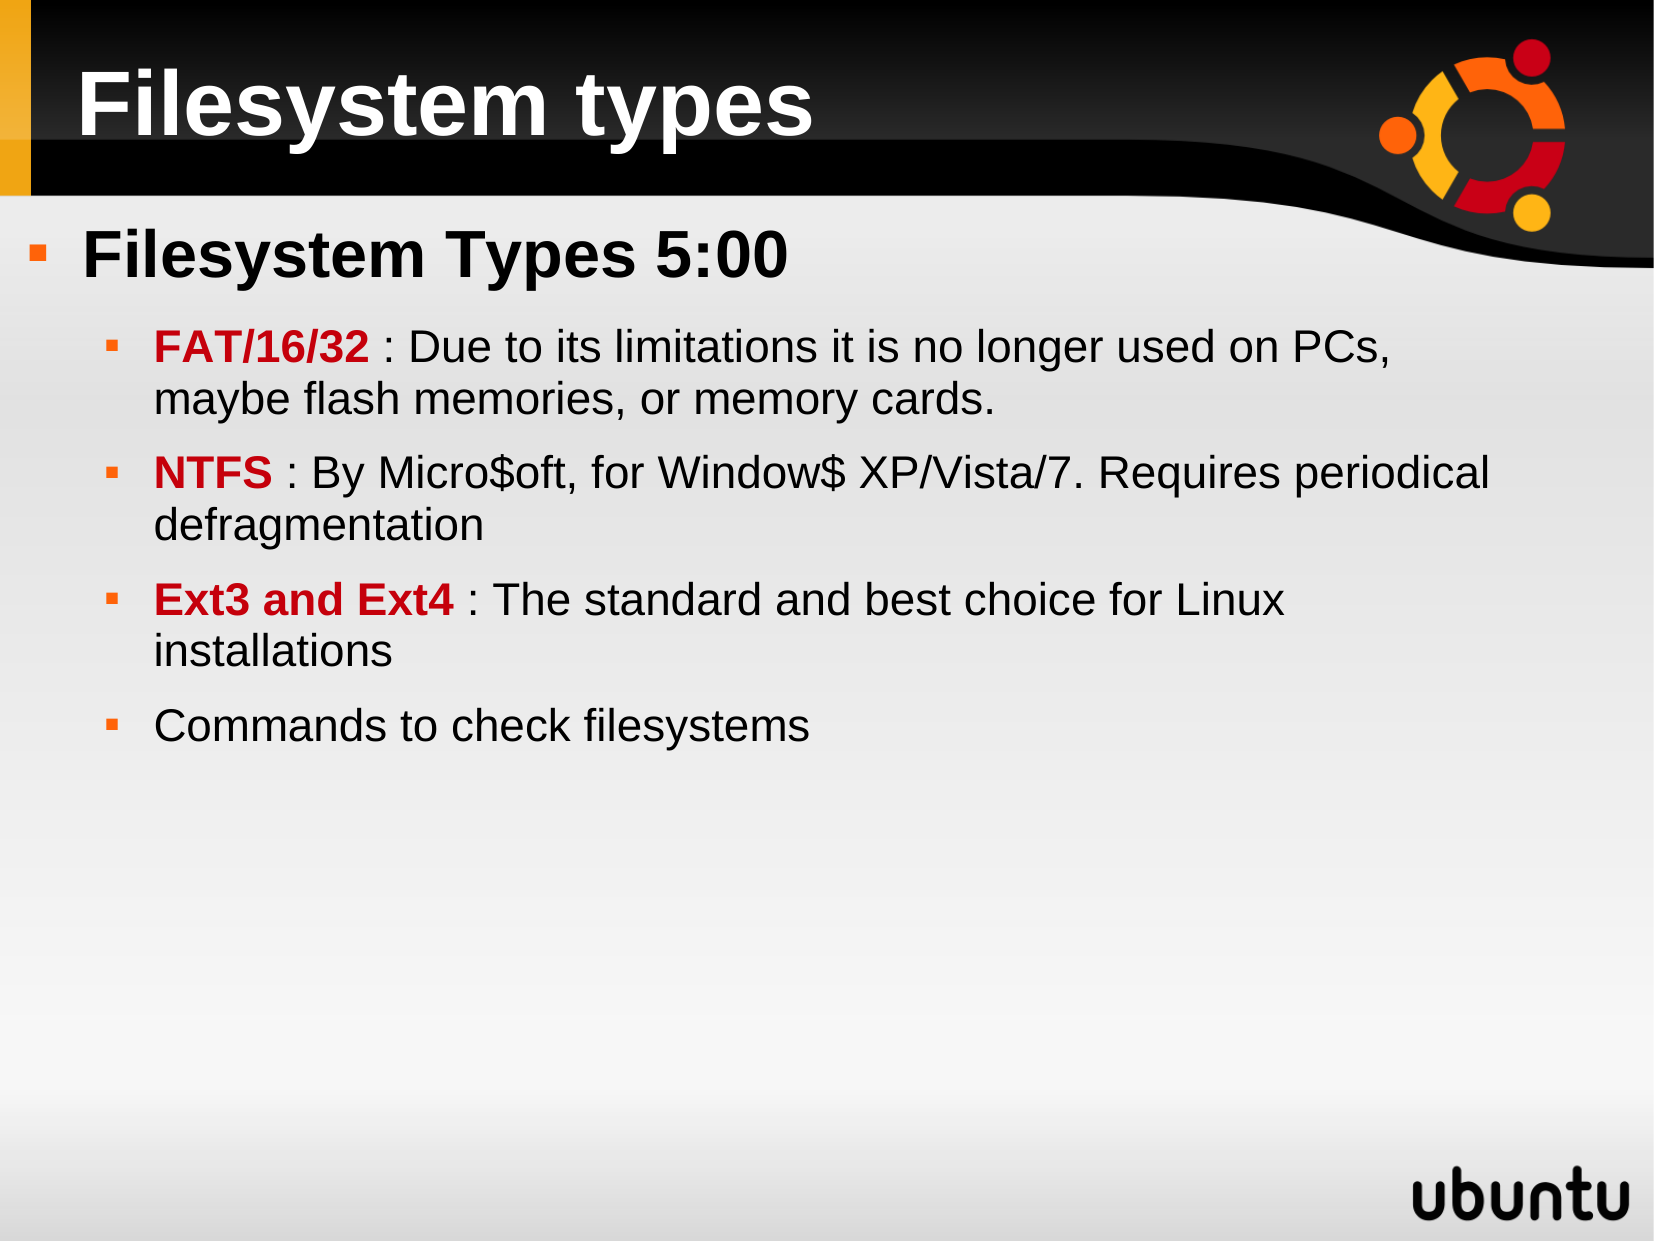

# Filesystem types
Filesystem Types 5:00
FAT/16/32 : Due to its limitations it is no longer used on PCs, maybe flash memories, or memory cards.
NTFS : By Micro$oft, for Window$ XP/Vista/7. Requires periodical defragmentation
Ext3 and Ext4 : The standard and best choice for Linux installations
Commands to check filesystems